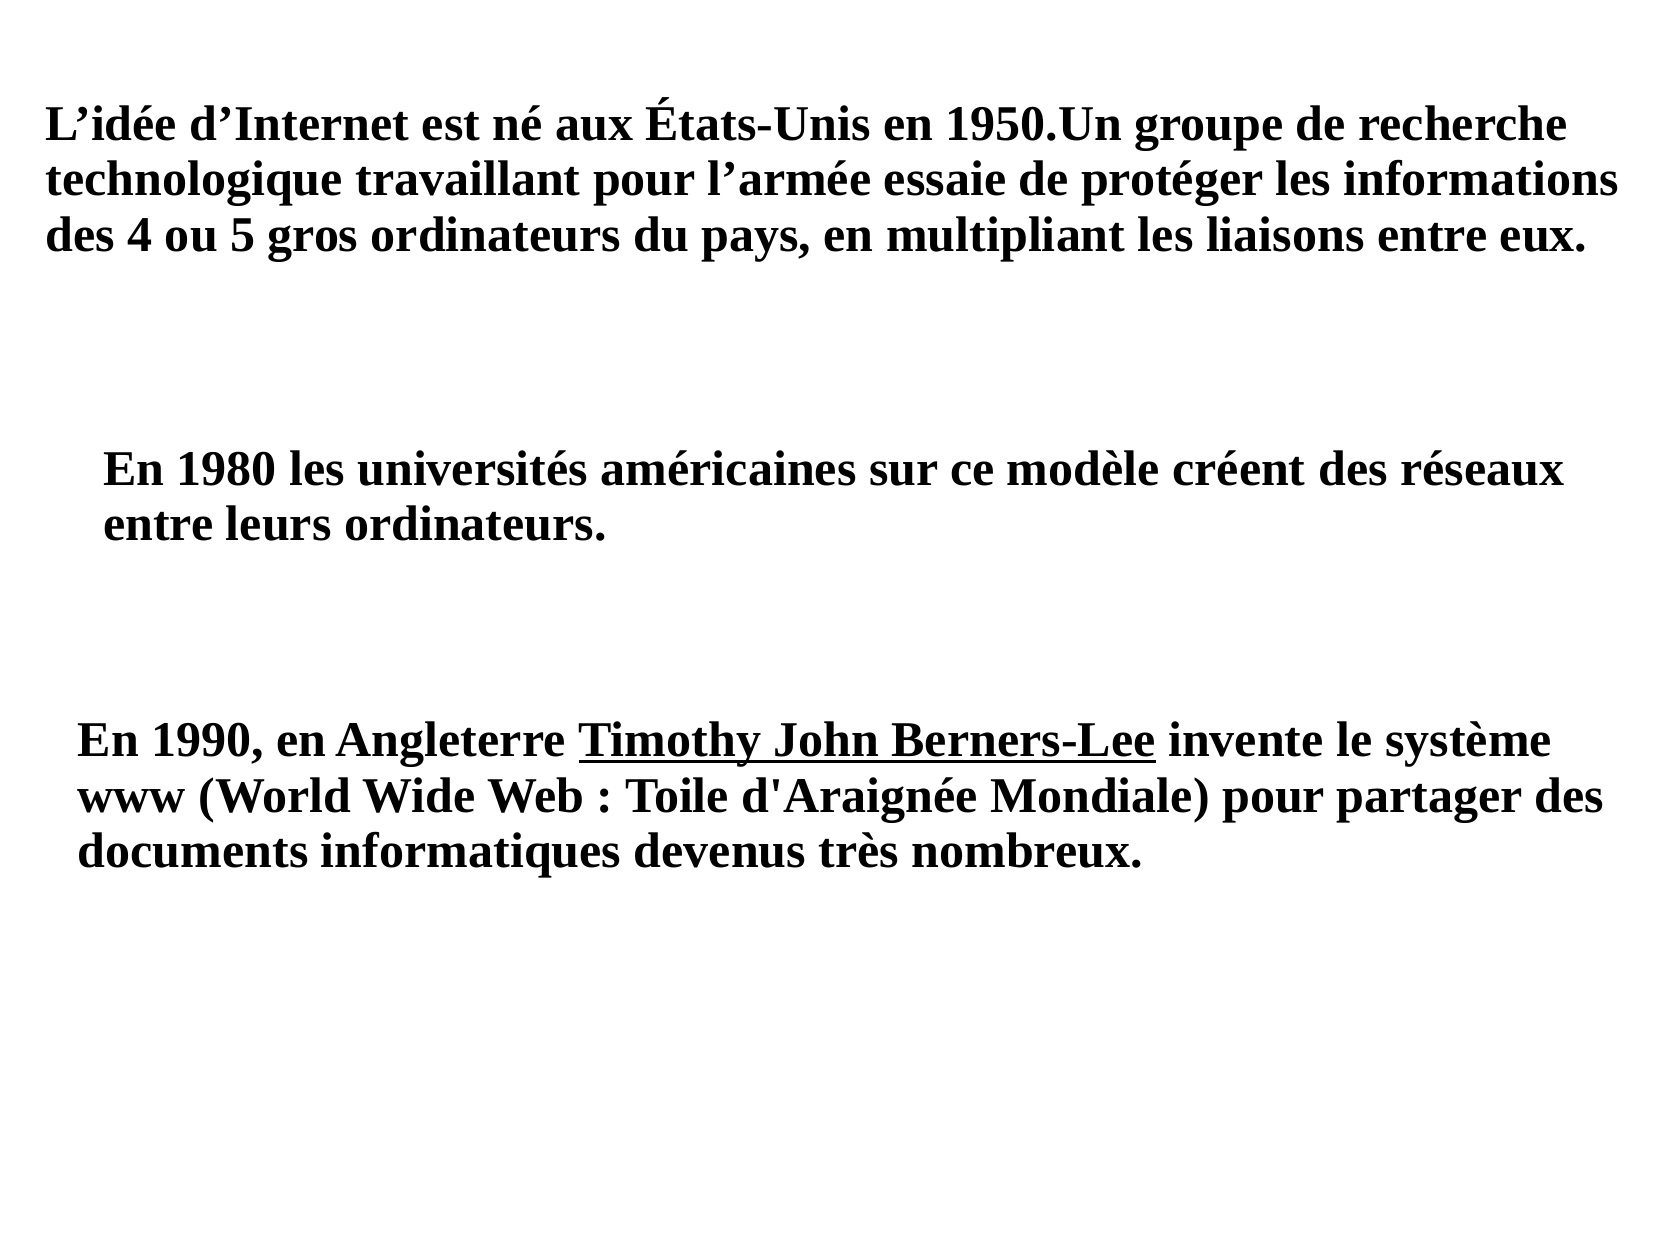

L’idée d’Internet est né aux États-Unis en 1950.Un groupe de recherche technologique travaillant pour l’armée essaie de protéger les informations des 4 ou 5 gros ordinateurs du pays, en multipliant les liaisons entre eux.
En 1980 les universités américaines sur ce modèle créent des réseaux entre leurs ordinateurs.
En 1990, en Angleterre Timothy John Berners-Lee invente le système www (World Wide Web : Toile d'Araignée Mondiale) pour partager des documents informatiques devenus très nombreux.